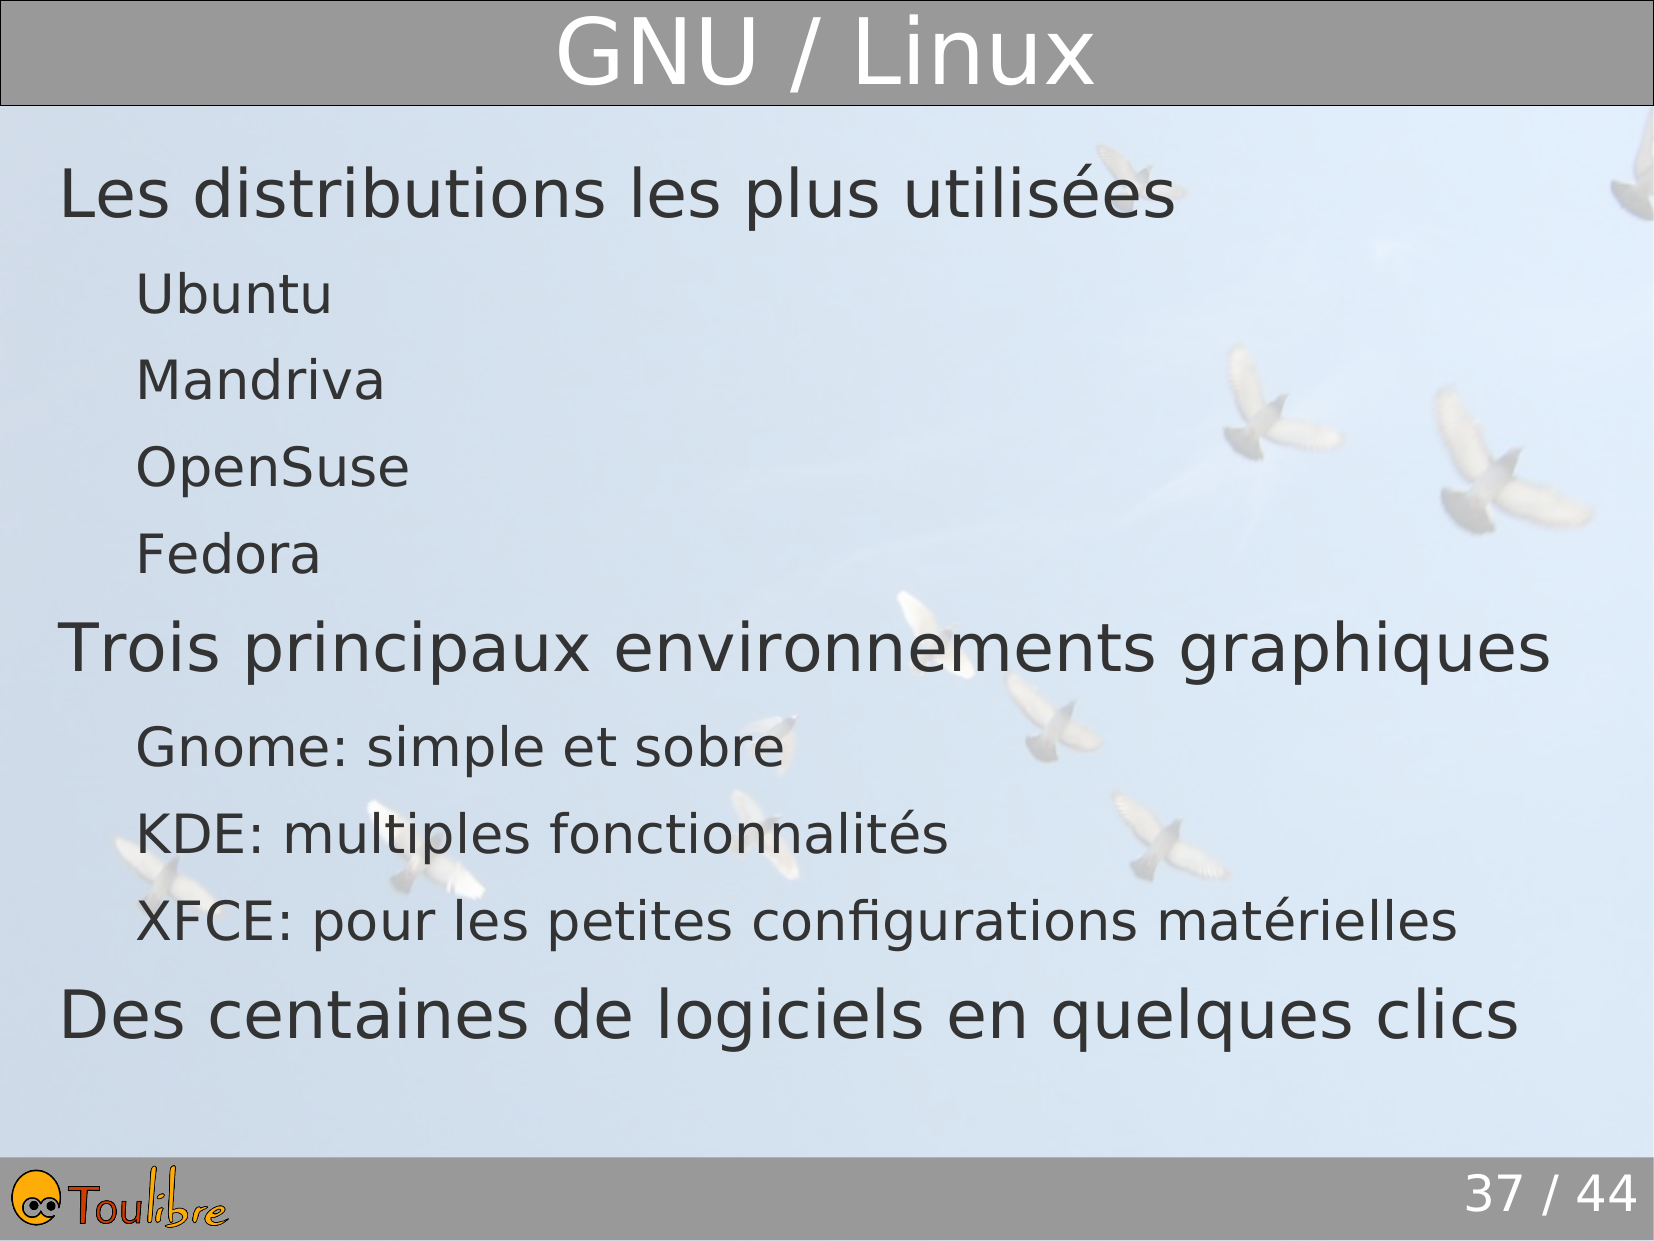

# GNU / Linux
Les distributions les plus utilisées
Ubuntu
Mandriva
OpenSuse
Fedora
Trois principaux environnements graphiques
Gnome: simple et sobre
KDE: multiples fonctionnalités
XFCE: pour les petites configurations matérielles
Des centaines de logiciels en quelques clics